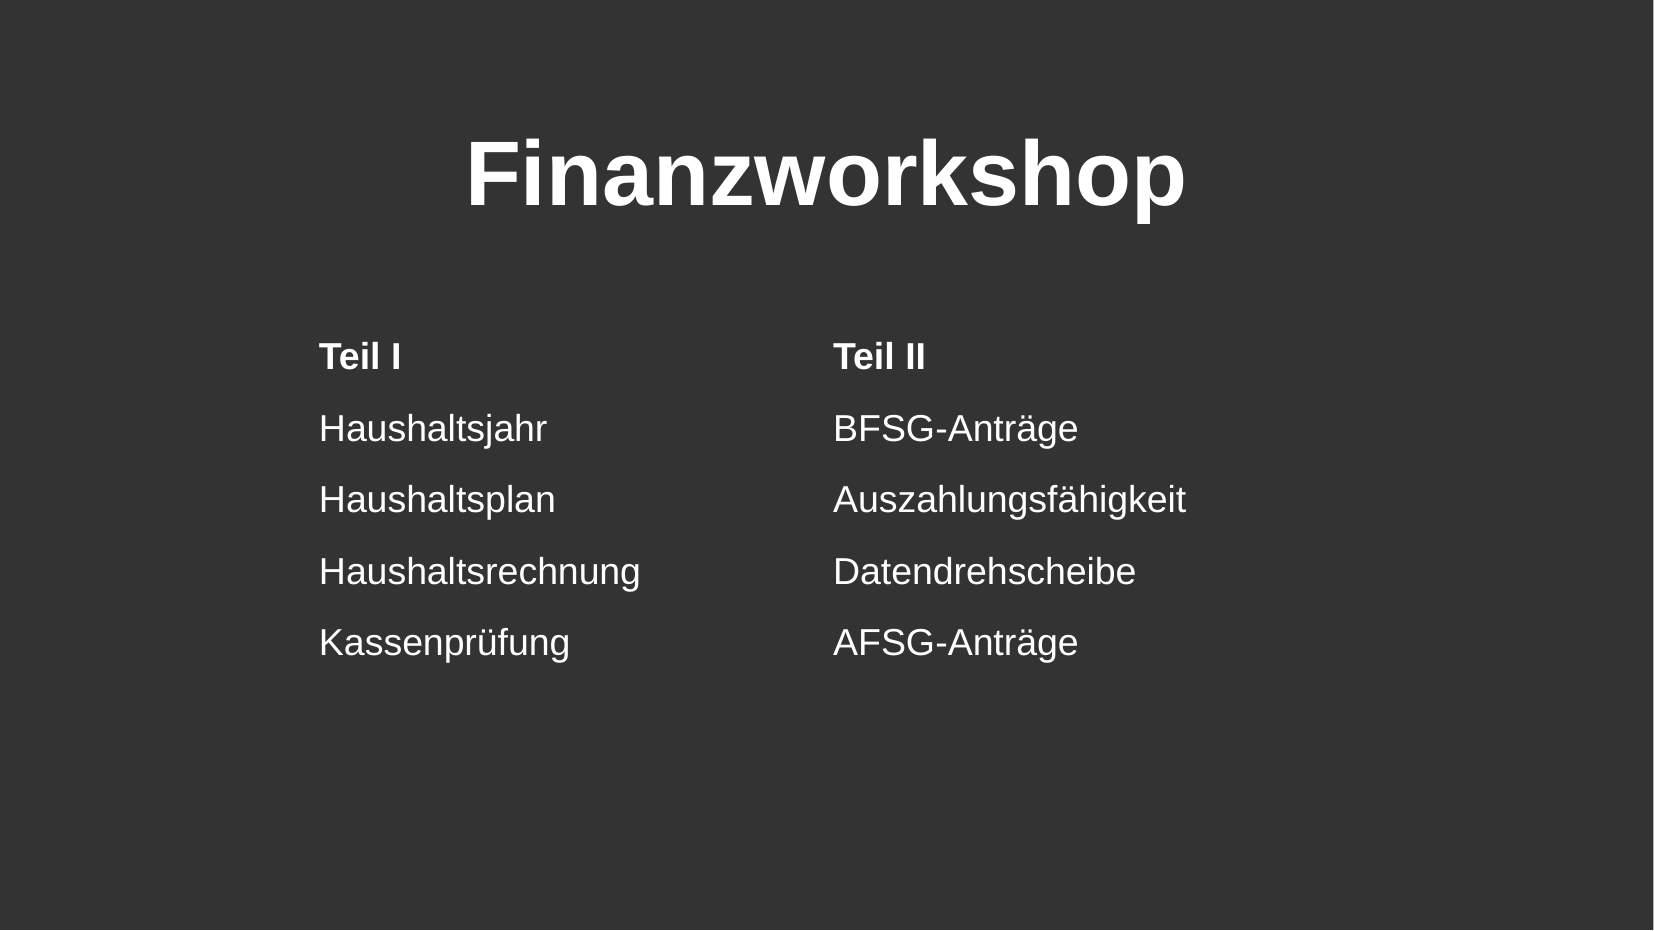

# Finanzworkshop
Teil I
Haushaltsjahr
Haushaltsplan
Haushaltsrechnung
Kassenprüfung
Teil II
BFSG-Anträge
Auszahlungsfähigkeit
Datendrehscheibe
AFSG-Anträge